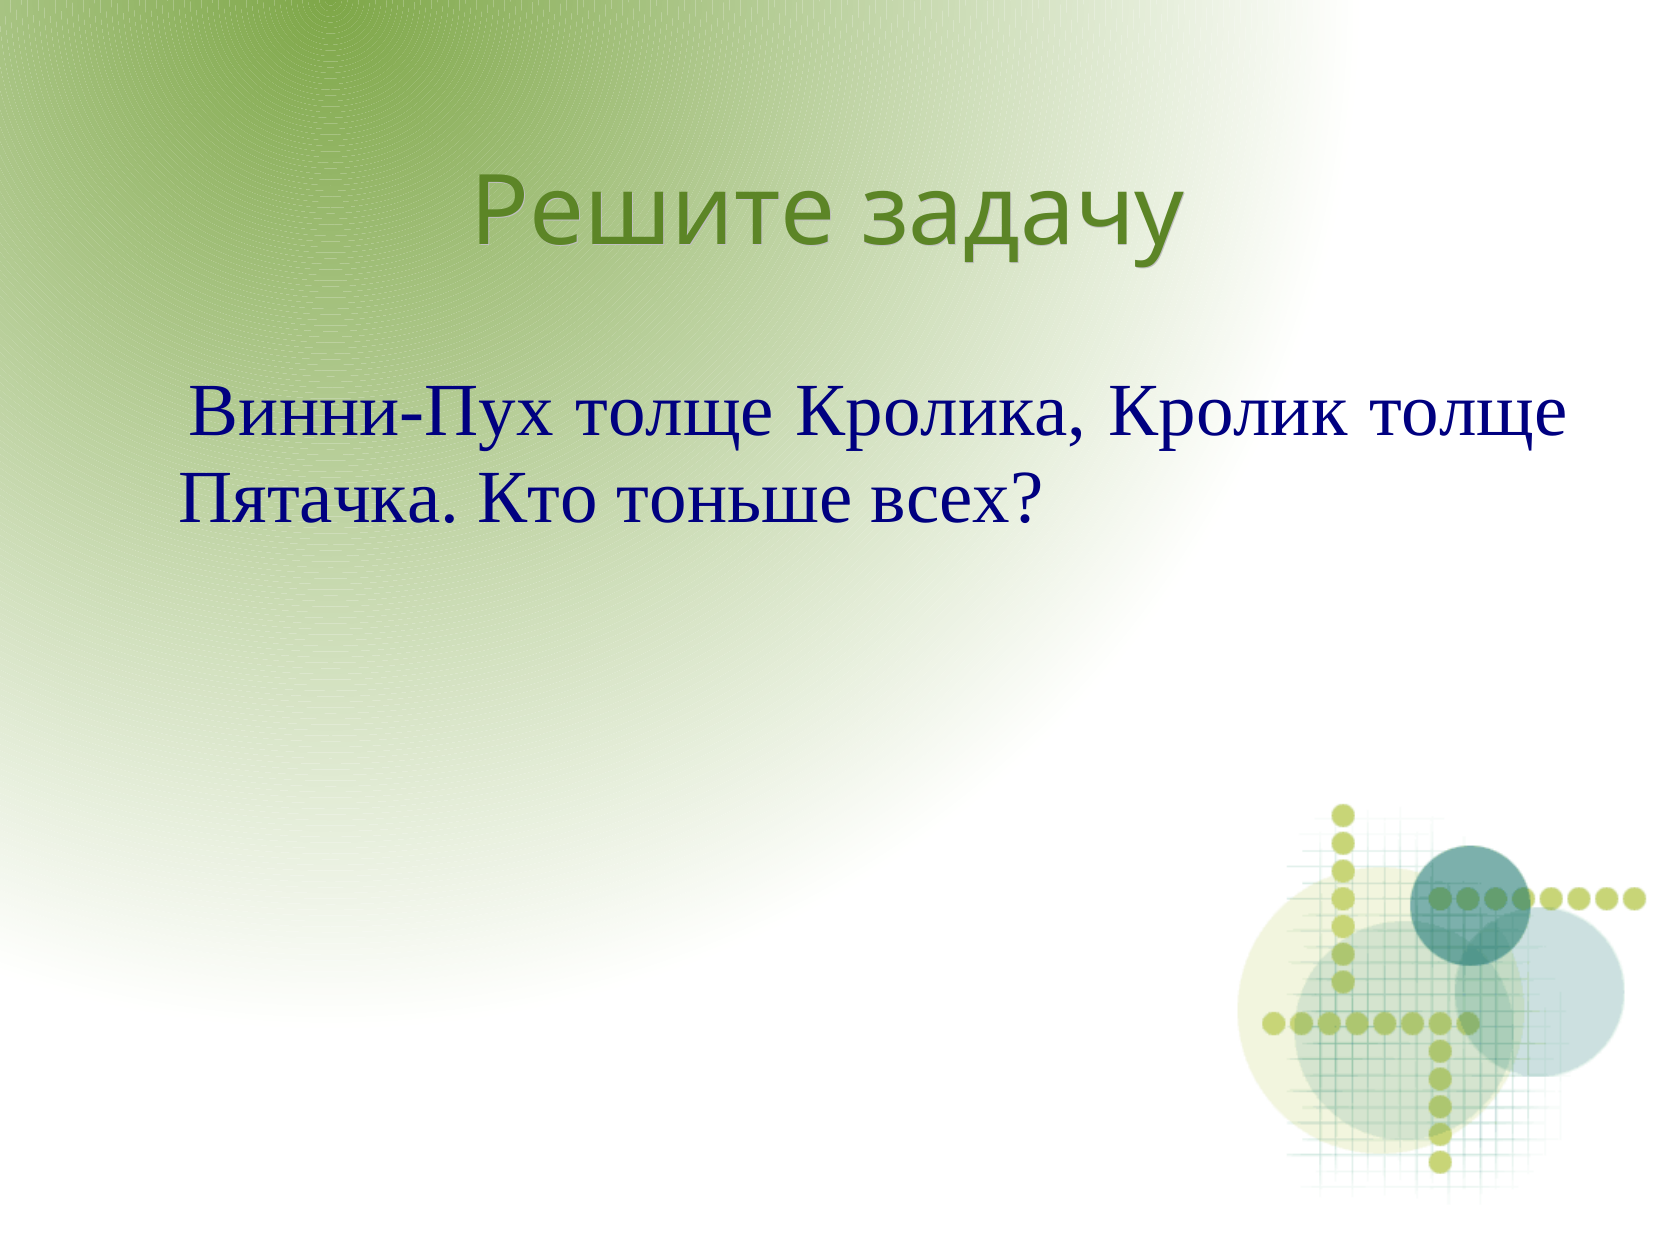

# Решите задачу
 Винни-Пух толще Кролика, Кролик толще Пятачка. Кто тоньше всех?